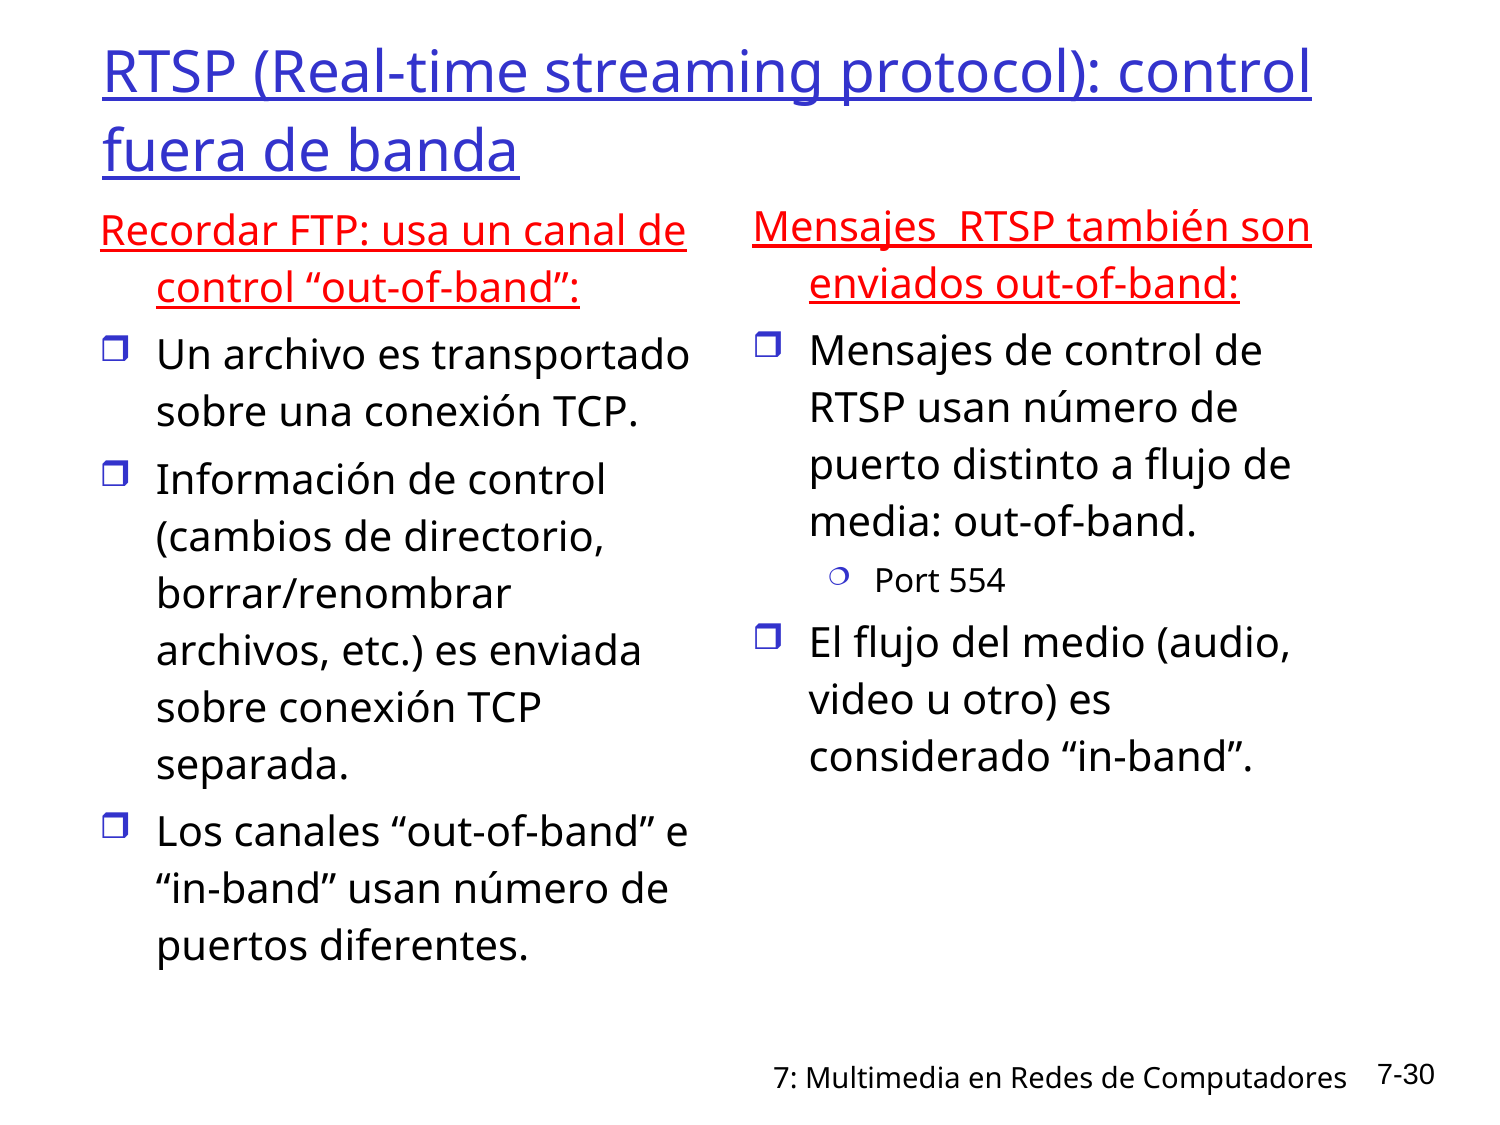

# RTSP (Real-time streaming protocol): control fuera de banda
Mensajes RTSP también son enviados out-of-band:
Mensajes de control de RTSP usan número de puerto distinto a flujo de media: out-of-band.
Port 554
El flujo del medio (audio, video u otro) es considerado “in-band”.
Recordar FTP: usa un canal de control “out-of-band”:
Un archivo es transportado sobre una conexión TCP.
Información de control (cambios de directorio, borrar/renombrar archivos, etc.) es enviada sobre conexión TCP separada.
Los canales “out-of-band” e “in-band” usan número de puertos diferentes.
30